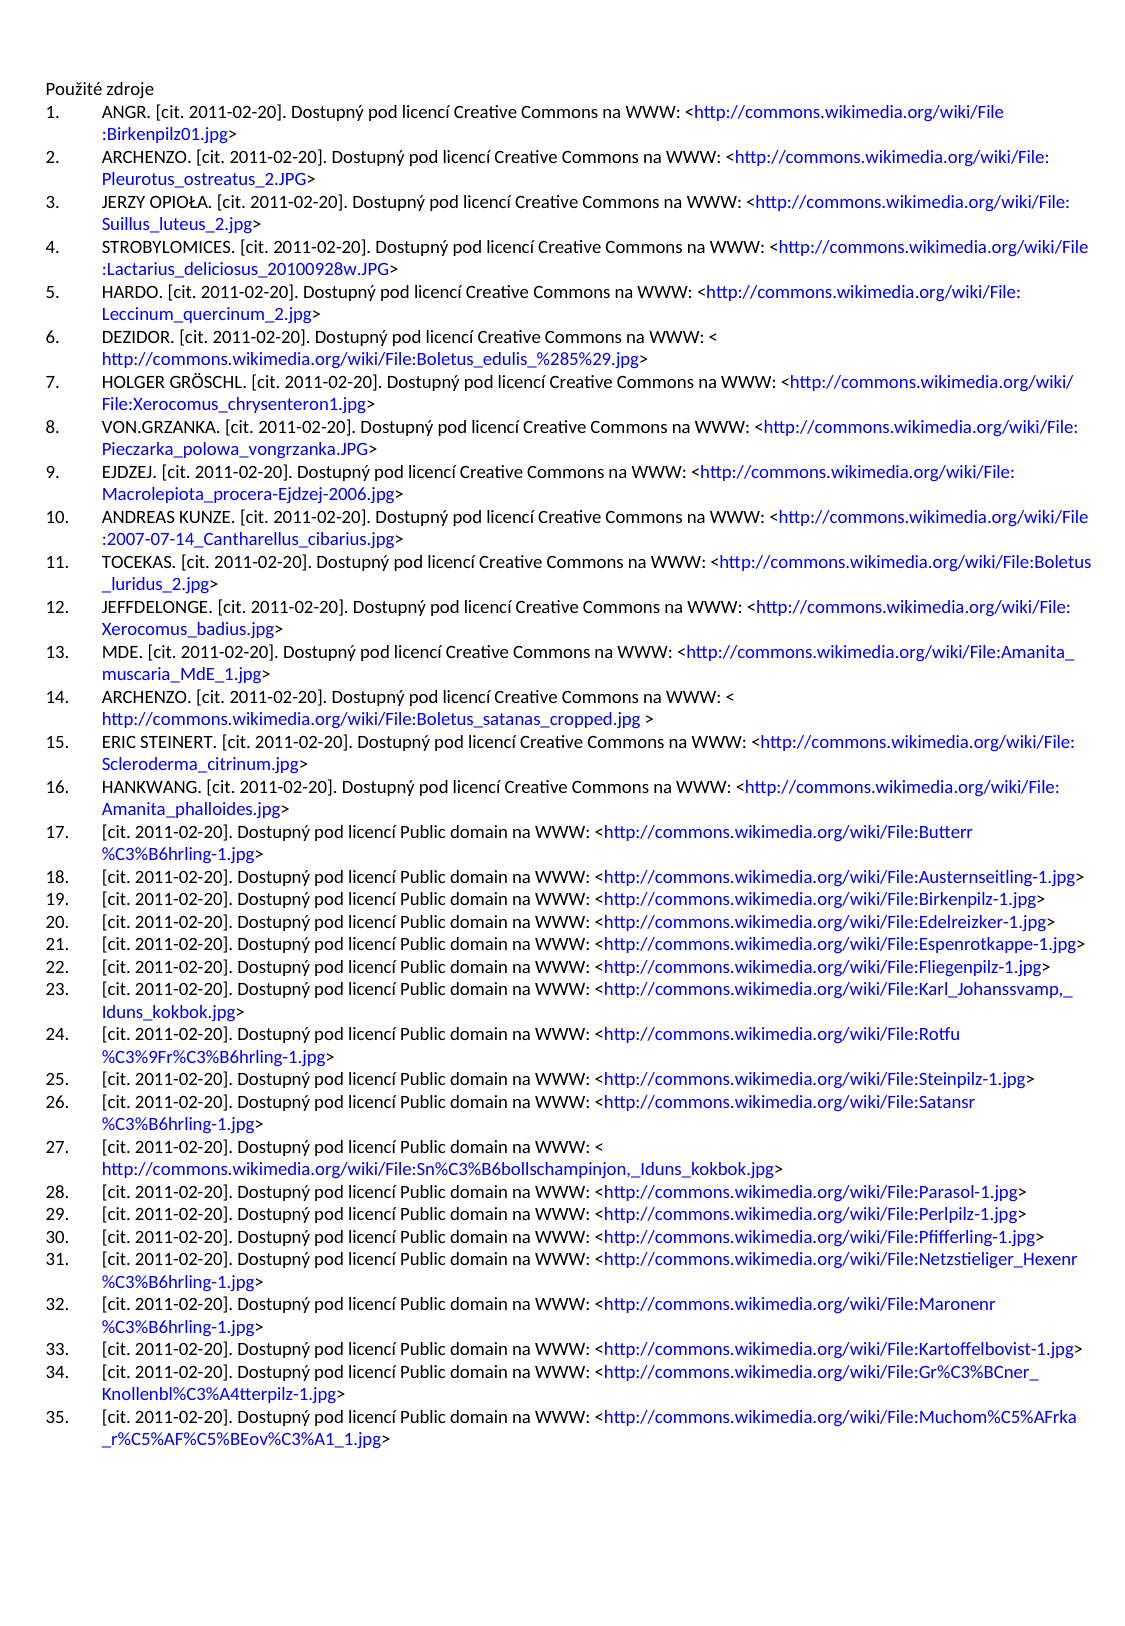

Použité zdroje
ANGR. [cit. 2011-02-20]. Dostupný pod licencí Creative Commons na WWW: <http://commons.wikimedia.org/wiki/File:Birkenpilz01.jpg>
ARCHENZO. [cit. 2011-02-20]. Dostupný pod licencí Creative Commons na WWW: <http://commons.wikimedia.org/wiki/File:Pleurotus_ostreatus_2.JPG>
JERZY OPIOŁA. [cit. 2011-02-20]. Dostupný pod licencí Creative Commons na WWW: <http://commons.wikimedia.org/wiki/File:Suillus_luteus_2.jpg>
STROBYLOMICES. [cit. 2011-02-20]. Dostupný pod licencí Creative Commons na WWW: <http://commons.wikimedia.org/wiki/File:Lactarius_deliciosus_20100928w.JPG>
HARDO. [cit. 2011-02-20]. Dostupný pod licencí Creative Commons na WWW: <http://commons.wikimedia.org/wiki/File:Leccinum_quercinum_2.jpg>
DEZIDOR. [cit. 2011-02-20]. Dostupný pod licencí Creative Commons na WWW: <http://commons.wikimedia.org/wiki/File:Boletus_edulis_%285%29.jpg>
HOLGER GRÖSCHL. [cit. 2011-02-20]. Dostupný pod licencí Creative Commons na WWW: <http://commons.wikimedia.org/wiki/File:Xerocomus_chrysenteron1.jpg>
VON.GRZANKA. [cit. 2011-02-20]. Dostupný pod licencí Creative Commons na WWW: <http://commons.wikimedia.org/wiki/File:Pieczarka_polowa_vongrzanka.JPG>
EJDZEJ. [cit. 2011-02-20]. Dostupný pod licencí Creative Commons na WWW: <http://commons.wikimedia.org/wiki/File:Macrolepiota_procera-Ejdzej-2006.jpg>
ANDREAS KUNZE. [cit. 2011-02-20]. Dostupný pod licencí Creative Commons na WWW: <http://commons.wikimedia.org/wiki/File:2007-07-14_Cantharellus_cibarius.jpg>
TOCEKAS. [cit. 2011-02-20]. Dostupný pod licencí Creative Commons na WWW: <http://commons.wikimedia.org/wiki/File:Boletus_luridus_2.jpg>
JEFFDELONGE. [cit. 2011-02-20]. Dostupný pod licencí Creative Commons na WWW: <http://commons.wikimedia.org/wiki/File:Xerocomus_badius.jpg>
MDE. [cit. 2011-02-20]. Dostupný pod licencí Creative Commons na WWW: <http://commons.wikimedia.org/wiki/File:Amanita_muscaria_MdE_1.jpg>
ARCHENZO. [cit. 2011-02-20]. Dostupný pod licencí Creative Commons na WWW: <http://commons.wikimedia.org/wiki/File:Boletus_satanas_cropped.jpg >
ERIC STEINERT. [cit. 2011-02-20]. Dostupný pod licencí Creative Commons na WWW: <http://commons.wikimedia.org/wiki/File:Scleroderma_citrinum.jpg>
HANKWANG. [cit. 2011-02-20]. Dostupný pod licencí Creative Commons na WWW: <http://commons.wikimedia.org/wiki/File:Amanita_phalloides.jpg>
[cit. 2011-02-20]. Dostupný pod licencí Public domain na WWW: <http://commons.wikimedia.org/wiki/File:Butterr%C3%B6hrling-1.jpg>
[cit. 2011-02-20]. Dostupný pod licencí Public domain na WWW: <http://commons.wikimedia.org/wiki/File:Austernseitling-1.jpg>
[cit. 2011-02-20]. Dostupný pod licencí Public domain na WWW: <http://commons.wikimedia.org/wiki/File:Birkenpilz-1.jpg>
[cit. 2011-02-20]. Dostupný pod licencí Public domain na WWW: <http://commons.wikimedia.org/wiki/File:Edelreizker-1.jpg>
[cit. 2011-02-20]. Dostupný pod licencí Public domain na WWW: <http://commons.wikimedia.org/wiki/File:Espenrotkappe-1.jpg>
[cit. 2011-02-20]. Dostupný pod licencí Public domain na WWW: <http://commons.wikimedia.org/wiki/File:Fliegenpilz-1.jpg>
[cit. 2011-02-20]. Dostupný pod licencí Public domain na WWW: <http://commons.wikimedia.org/wiki/File:Karl_Johanssvamp,_Iduns_kokbok.jpg>
[cit. 2011-02-20]. Dostupný pod licencí Public domain na WWW: <http://commons.wikimedia.org/wiki/File:Rotfu%C3%9Fr%C3%B6hrling-1.jpg>
[cit. 2011-02-20]. Dostupný pod licencí Public domain na WWW: <http://commons.wikimedia.org/wiki/File:Steinpilz-1.jpg>
[cit. 2011-02-20]. Dostupný pod licencí Public domain na WWW: <http://commons.wikimedia.org/wiki/File:Satansr%C3%B6hrling-1.jpg>
[cit. 2011-02-20]. Dostupný pod licencí Public domain na WWW: <http://commons.wikimedia.org/wiki/File:Sn%C3%B6bollschampinjon,_Iduns_kokbok.jpg>
[cit. 2011-02-20]. Dostupný pod licencí Public domain na WWW: <http://commons.wikimedia.org/wiki/File:Parasol-1.jpg>
[cit. 2011-02-20]. Dostupný pod licencí Public domain na WWW: <http://commons.wikimedia.org/wiki/File:Perlpilz-1.jpg>
[cit. 2011-02-20]. Dostupný pod licencí Public domain na WWW: <http://commons.wikimedia.org/wiki/File:Pfifferling-1.jpg>
[cit. 2011-02-20]. Dostupný pod licencí Public domain na WWW: <http://commons.wikimedia.org/wiki/File:Netzstieliger_Hexenr%C3%B6hrling-1.jpg>
[cit. 2011-02-20]. Dostupný pod licencí Public domain na WWW: <http://commons.wikimedia.org/wiki/File:Maronenr%C3%B6hrling-1.jpg>
[cit. 2011-02-20]. Dostupný pod licencí Public domain na WWW: <http://commons.wikimedia.org/wiki/File:Kartoffelbovist-1.jpg>
[cit. 2011-02-20]. Dostupný pod licencí Public domain na WWW: <http://commons.wikimedia.org/wiki/File:Gr%C3%BCner_Knollenbl%C3%A4tterpilz-1.jpg>
[cit. 2011-02-20]. Dostupný pod licencí Public domain na WWW: <http://commons.wikimedia.org/wiki/File:Muchom%C5%AFrka_r%C5%AF%C5%BEov%C3%A1_1.jpg>